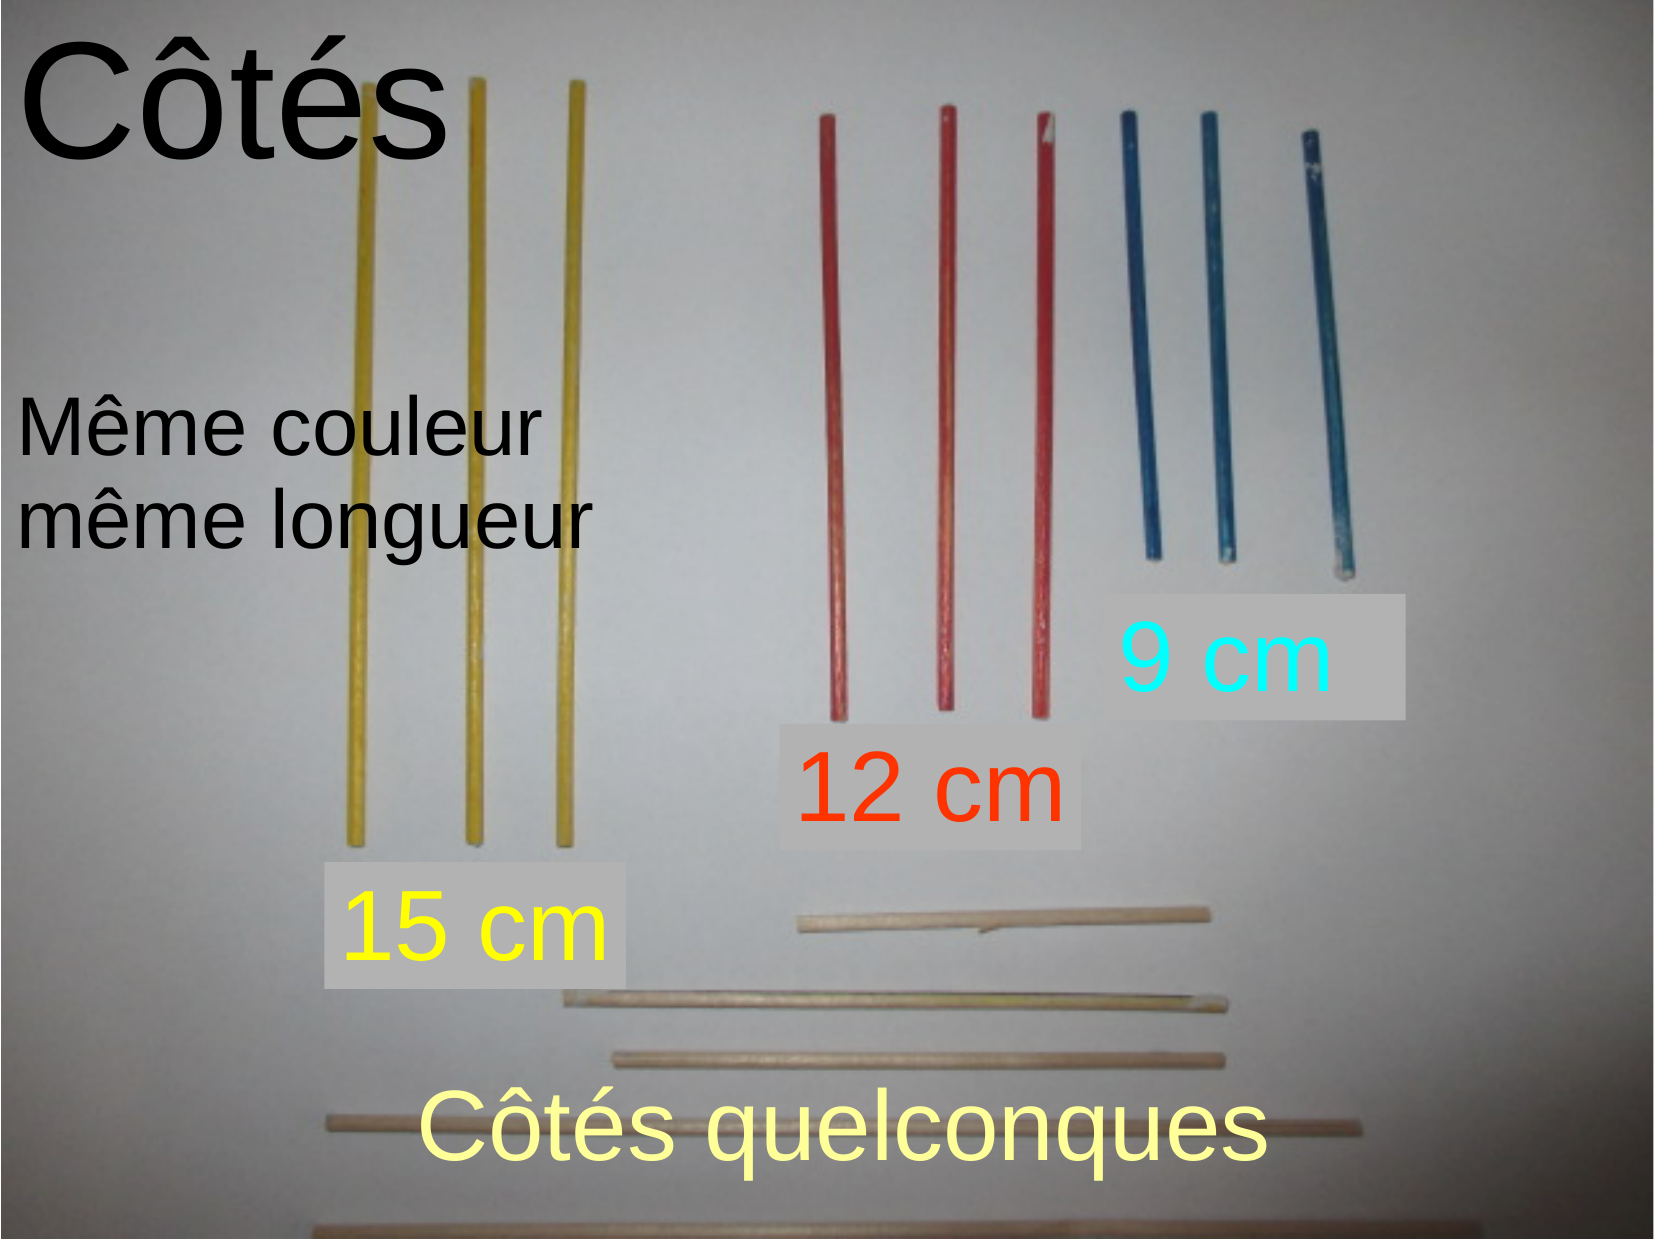

Côtés
Même couleur
même longueur
9 cm
12 cm
15 cm
Côtés quelconques